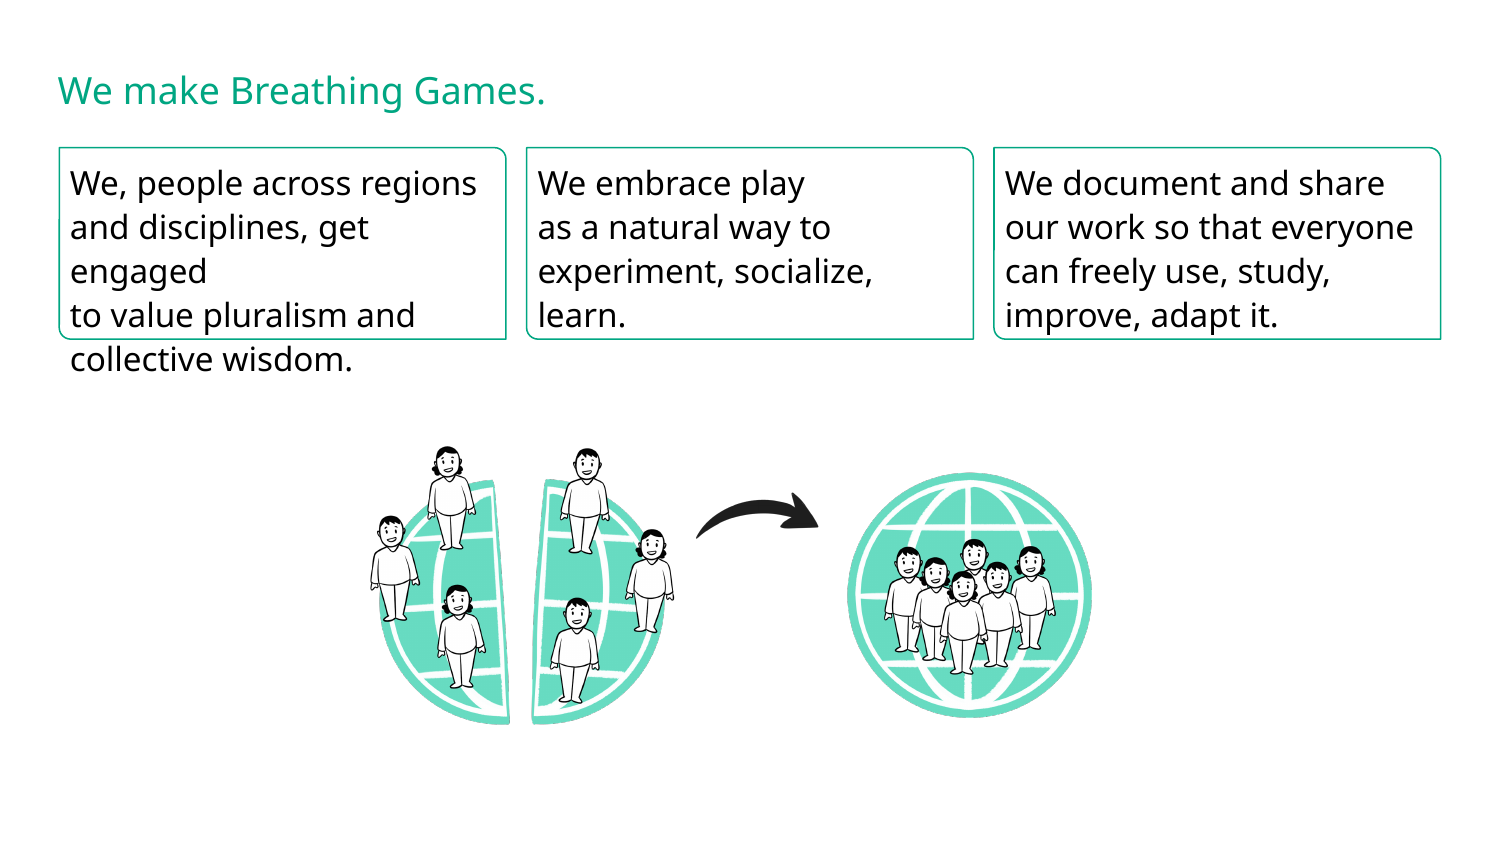

We make Breathing Games.
We, people across regions and disciplines, get engaged
to value pluralism and collective wisdom.
We embrace play
as a natural way to experiment, socialize, learn.
We document and share our work so that everyone can freely use, study, improve, adapt it.